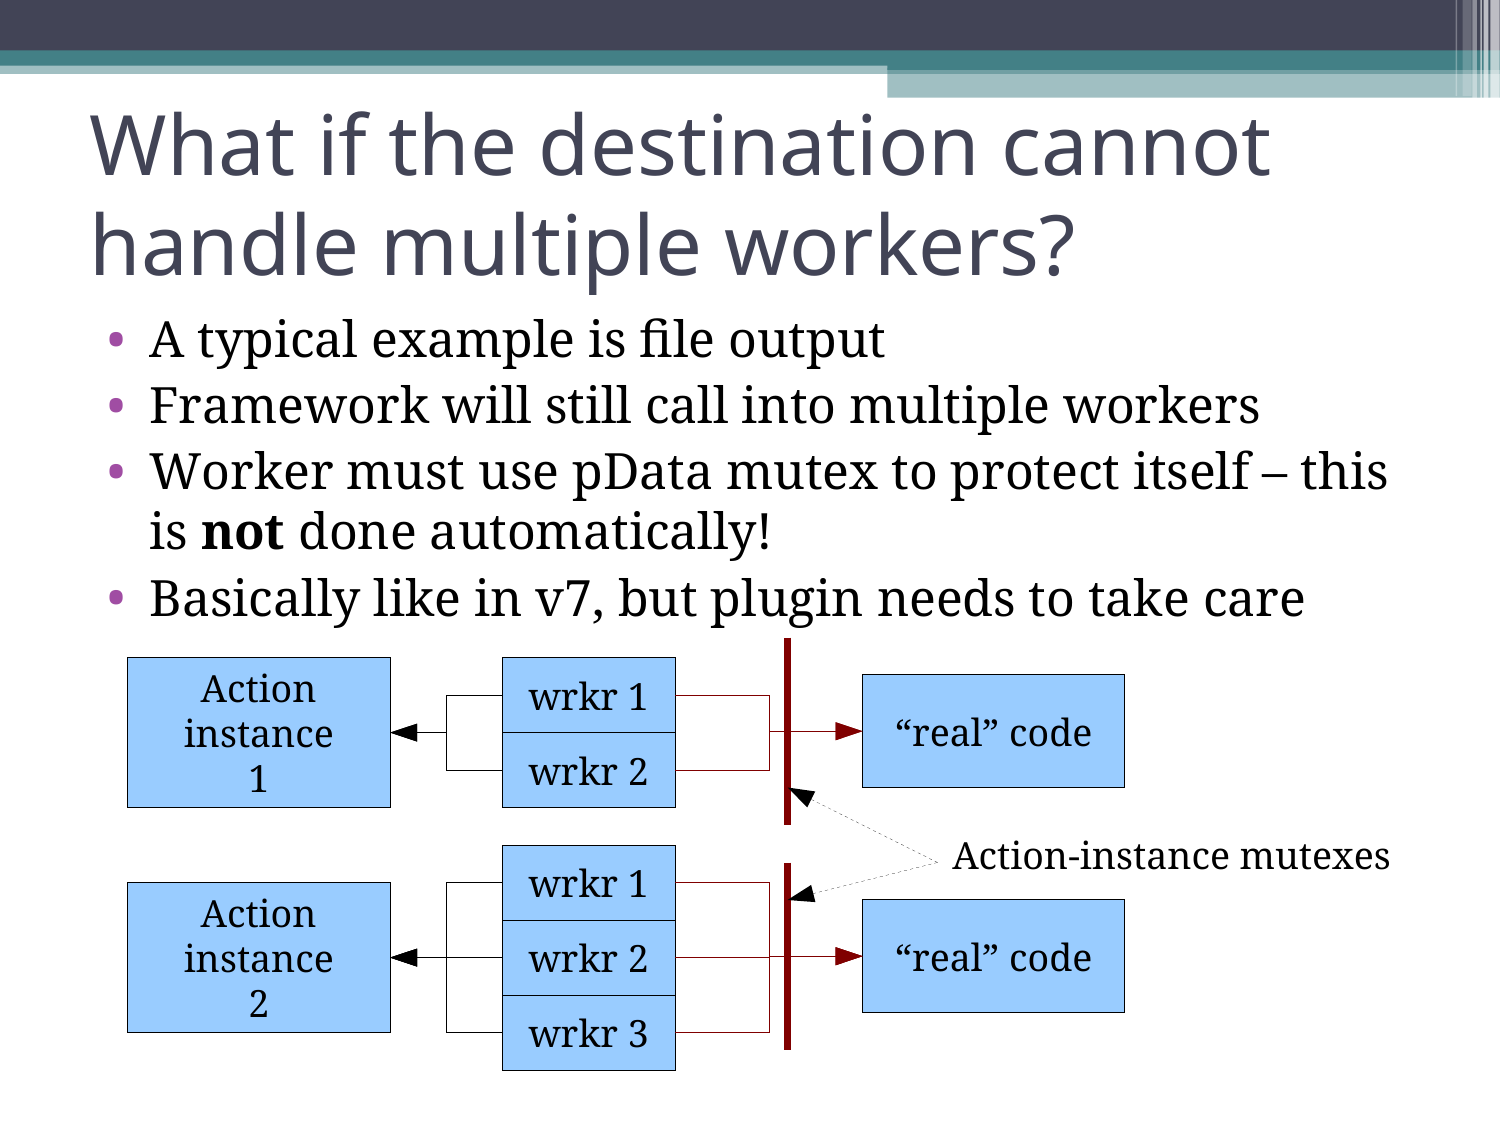

# What if the destination cannot handle multiple workers?
A typical example is file output
Framework will still call into multiple workers
Worker must use pData mutex to protect itself – this is not done automatically!
Basically like in v7, but plugin needs to take care
Action
instance
1
wrkr 1
“real” code
wrkr 2
Action-instance mutexes
wrkr 1
Action
instance
2
“real” code
wrkr 2
wrkr 3